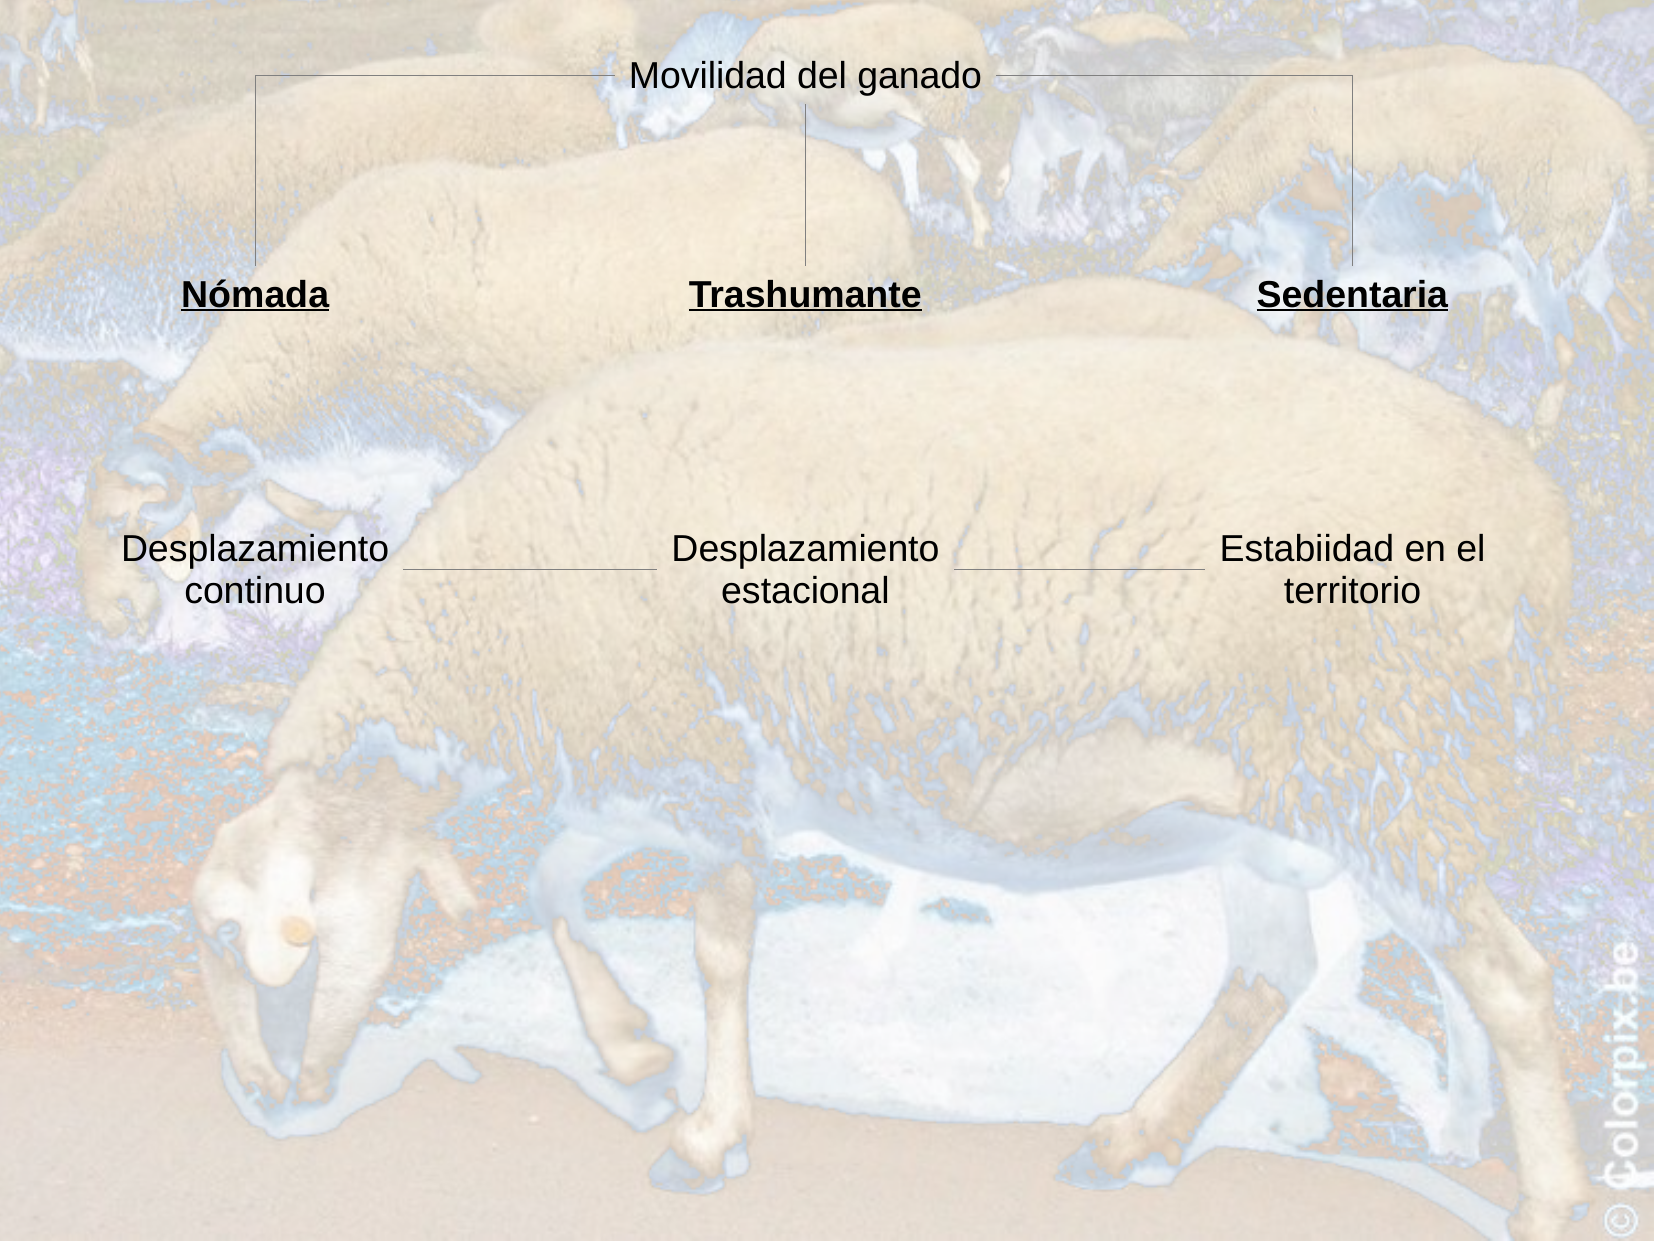

Movilidad del ganado
Nómada
Trashumante
Sedentaria
Desplazamiento
continuo
Desplazamiento
estacional
Estabiidad en el
territorio